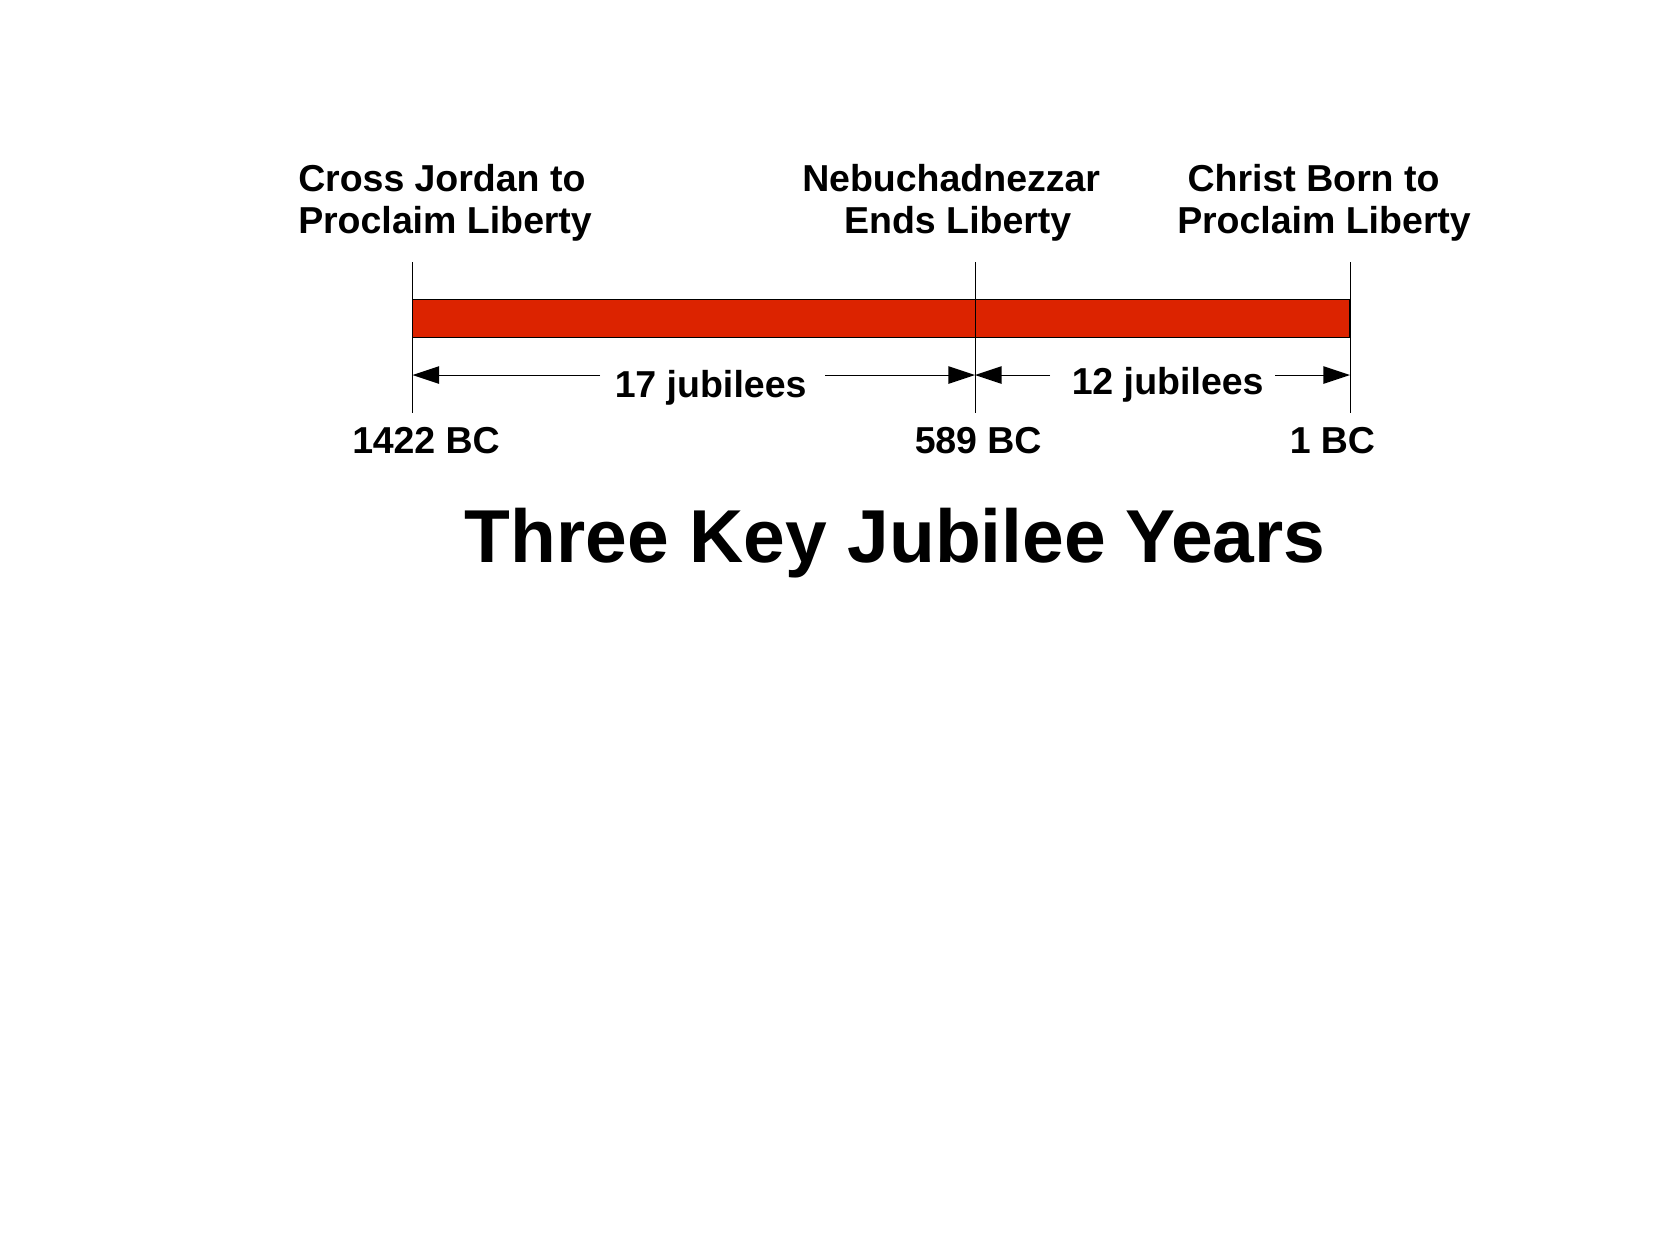

Cross Jordan to
 Proclaim Liberty
Nebuchadnezzar
 Ends Liberty
 Christ Born to
Proclaim Liberty
12 jubilees
17 jubilees
1422 BC
589 BC
1 BC
Three Key Jubilee Years